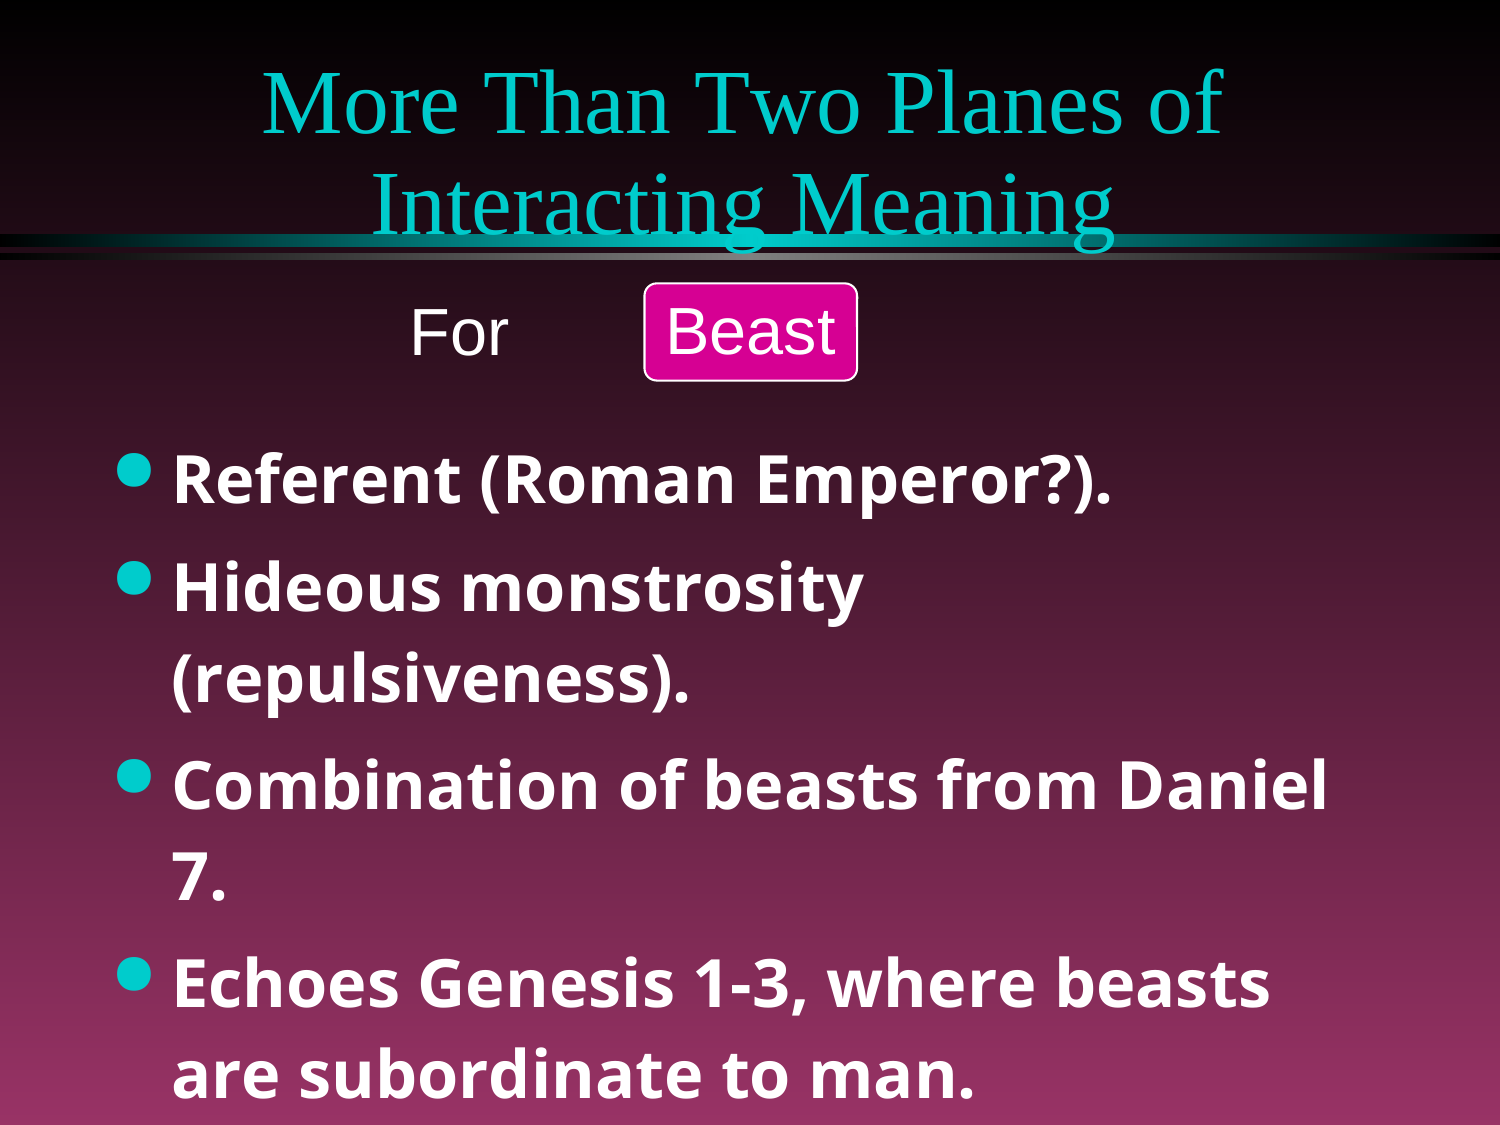

# More Than Two Planes of Interacting Meaning
Beast
For
Referent (Roman Emperor?).
Hideous monstrosity (repulsiveness).
Combination of beasts from Daniel 7.
Echoes Genesis 1-3, where beasts are subordinate to man.